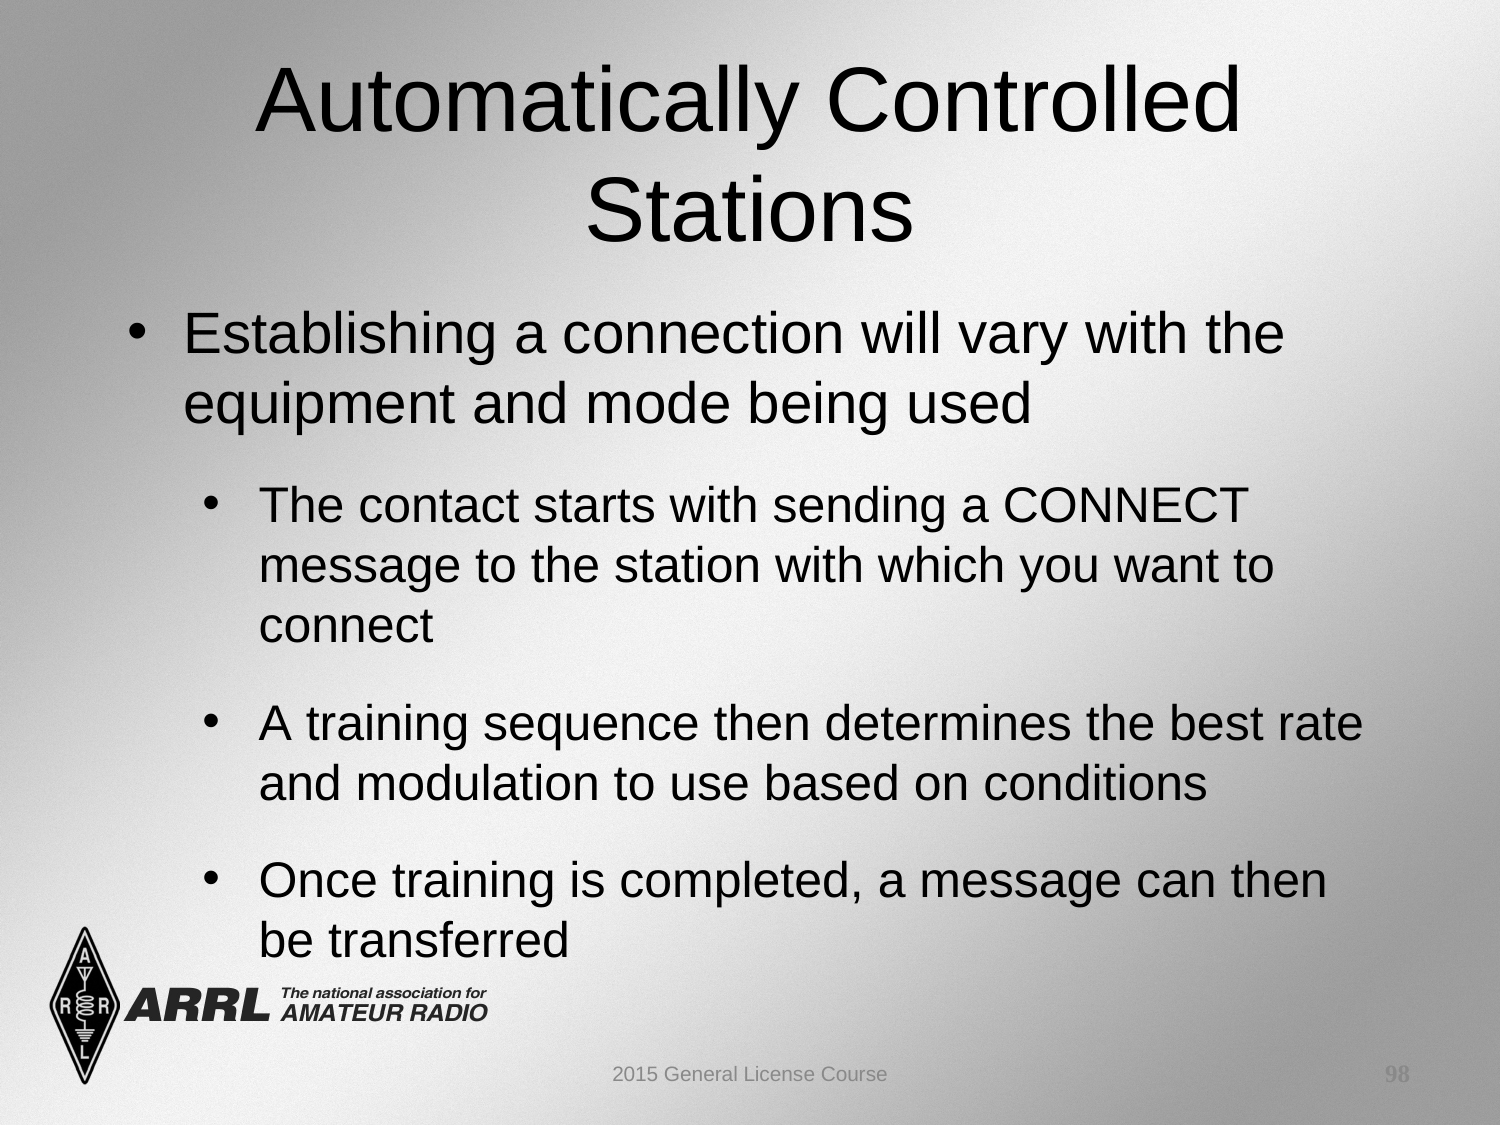

Automatically Controlled Stations
Establishing a connection will vary with the equipment and mode being used
The contact starts with sending a CONNECT message to the station with which you want to connect
A training sequence then determines the best rate and modulation to use based on conditions
Once training is completed, a message can then be transferred
2015 General License Course